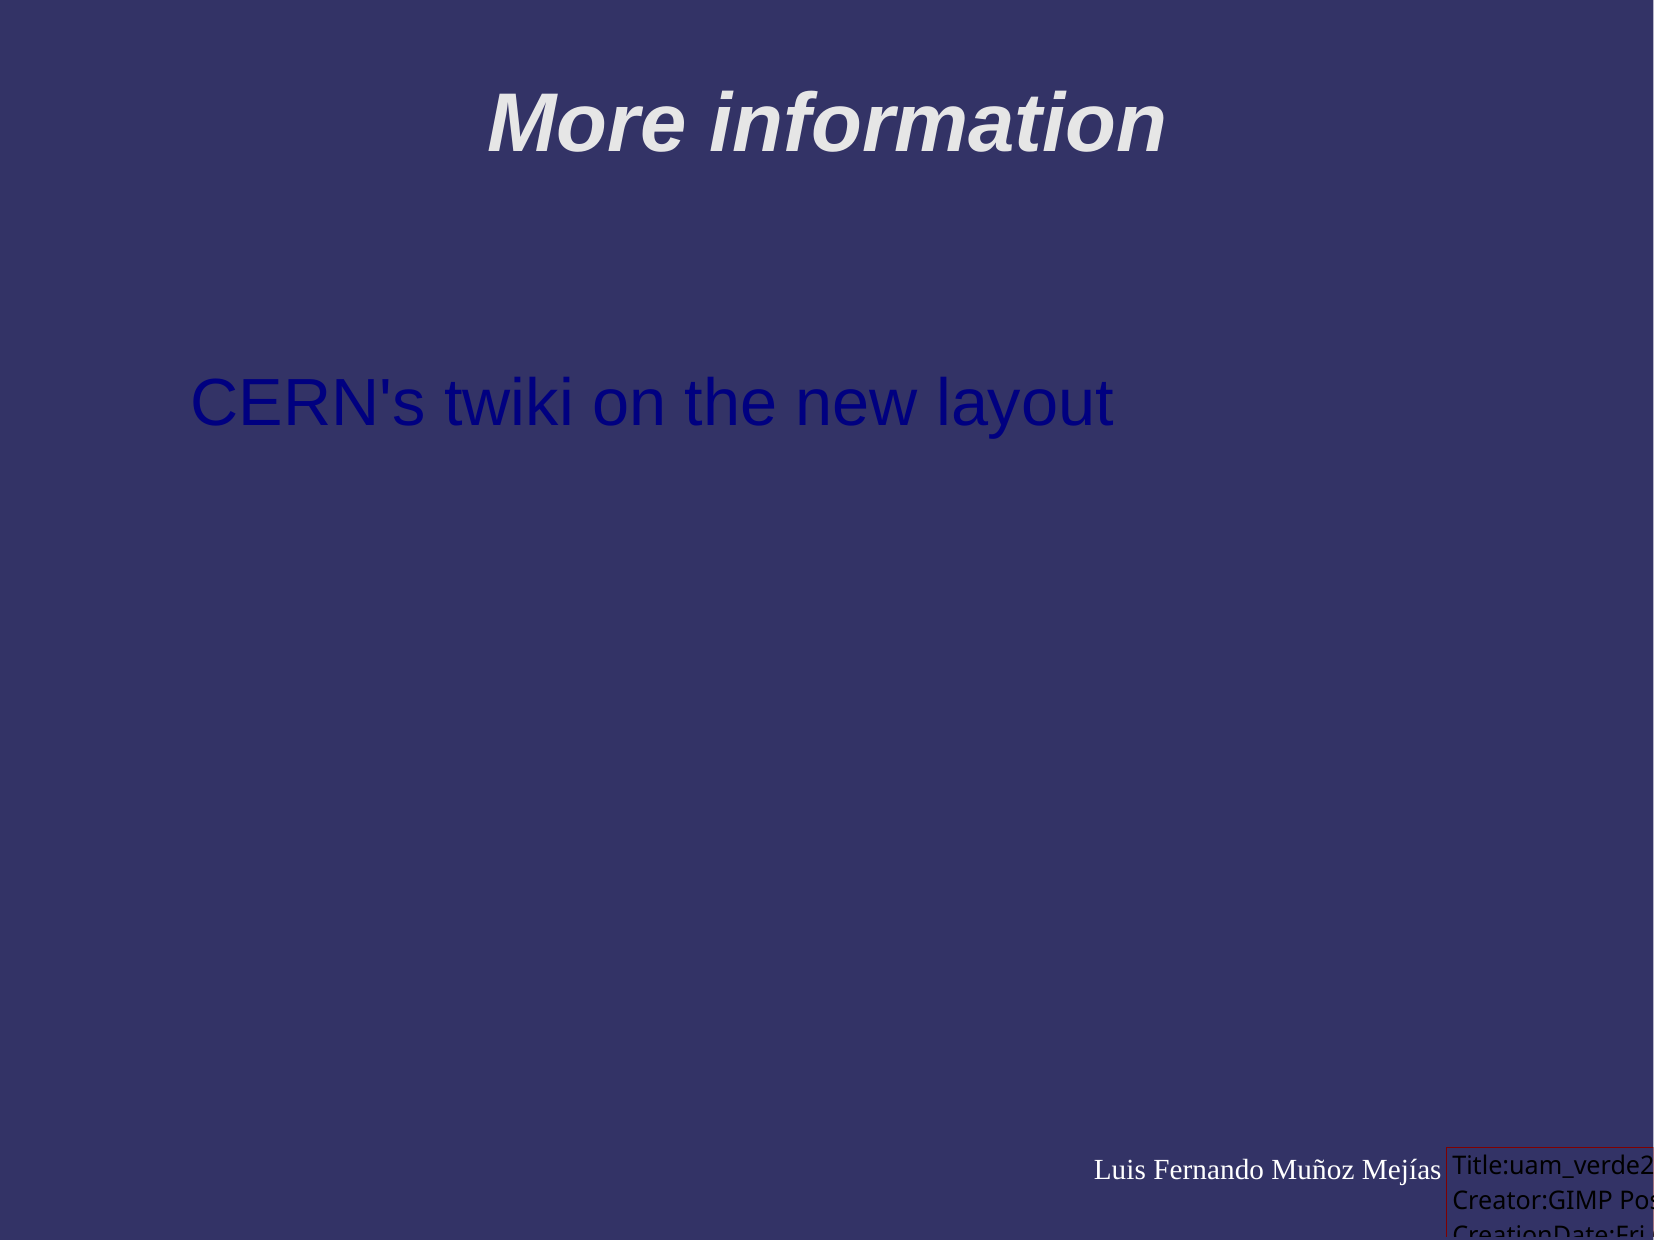

# More information
CERN's twiki on the new layout
Luis Fernando Muñoz Mejías